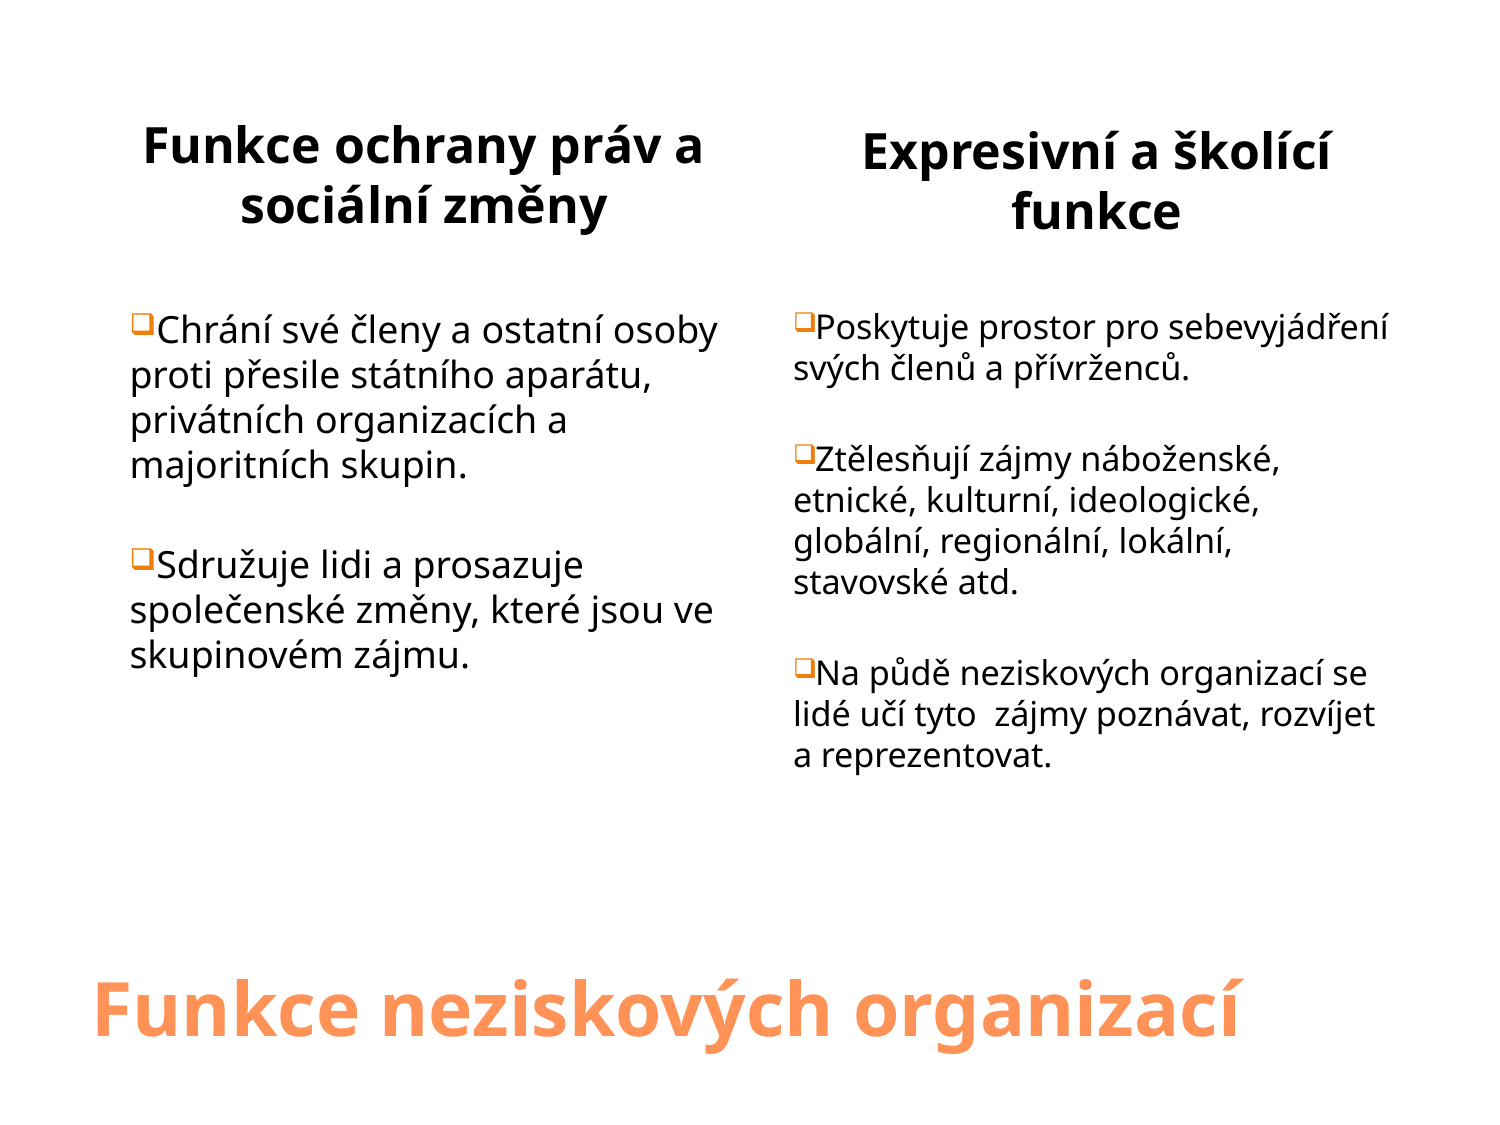

Funkce ochrany práv a sociální změny
Expresivní a školící funkce
Chrání své členy a ostatní osoby proti přesile státního aparátu, privátních organizacích a majoritních skupin.
Sdružuje lidi a prosazuje společenské změny, které jsou ve skupinovém zájmu.
Poskytuje prostor pro sebevyjádření svých členů a přívrženců.
Ztělesňují zájmy náboženské, etnické, kulturní, ideologické, globální, regionální, lokální, stavovské atd.
Na půdě neziskových organizací se lidé učí tyto zájmy poznávat, rozvíjet a reprezentovat.
# Funkce neziskových organizací